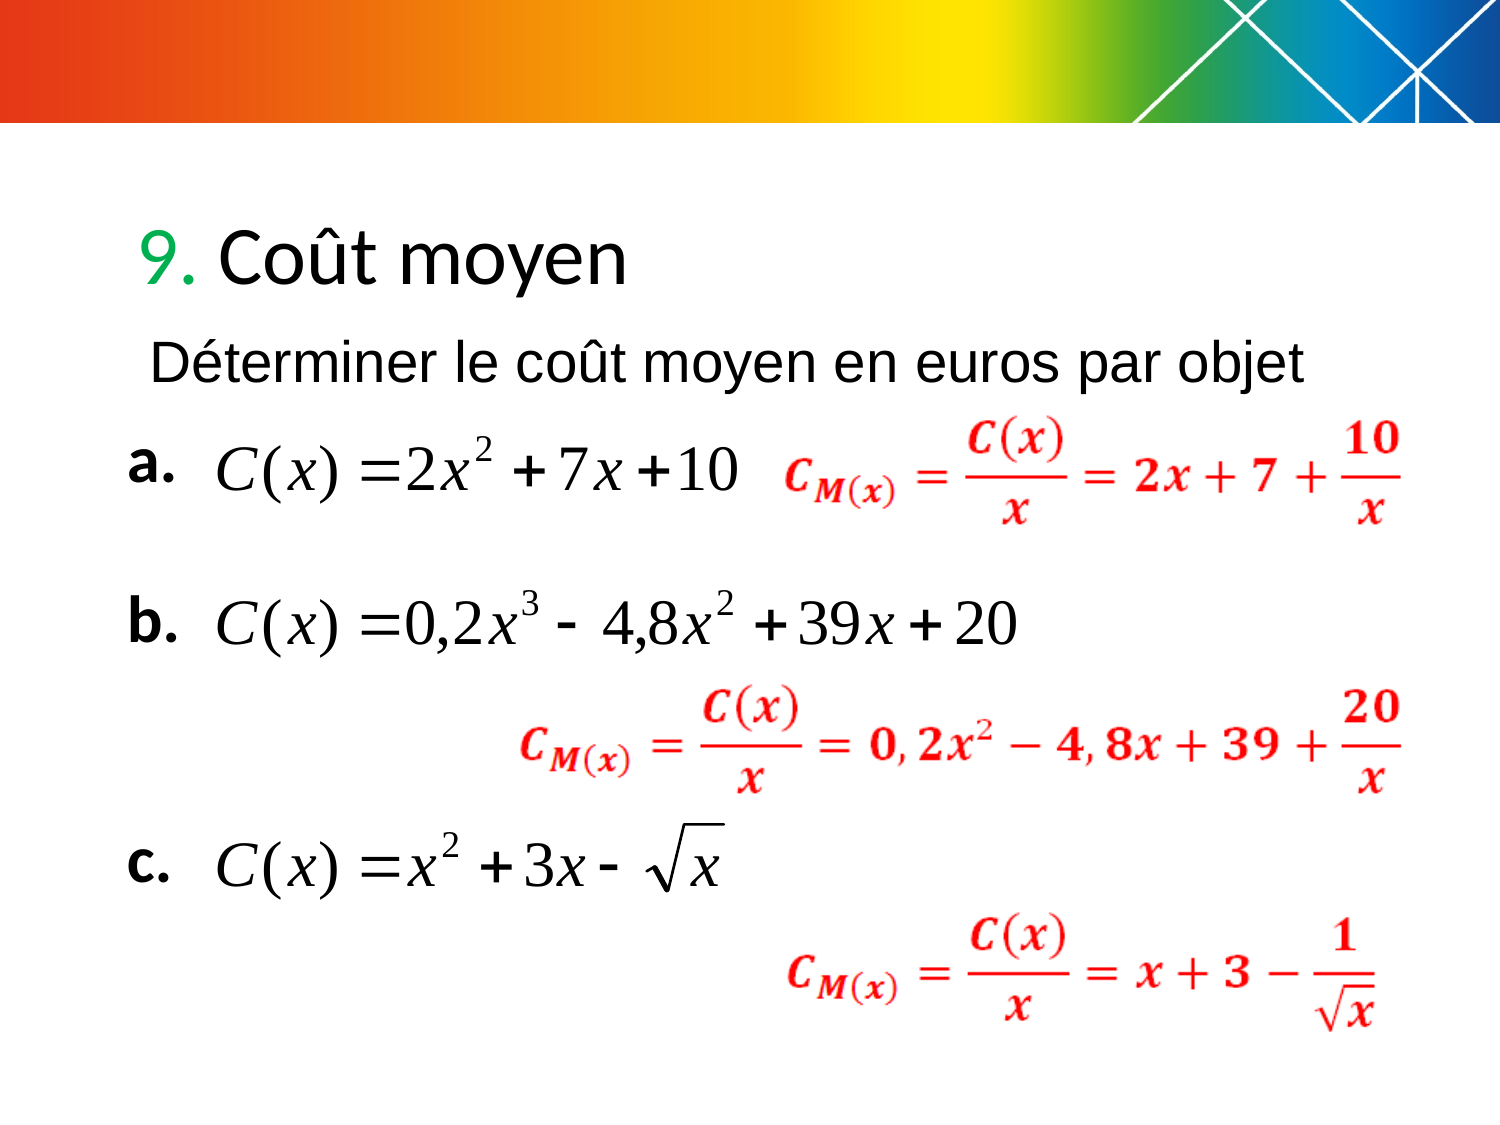

9. Coût moyen
Déterminer le coût moyen en euros par objet
a.
b.
c.